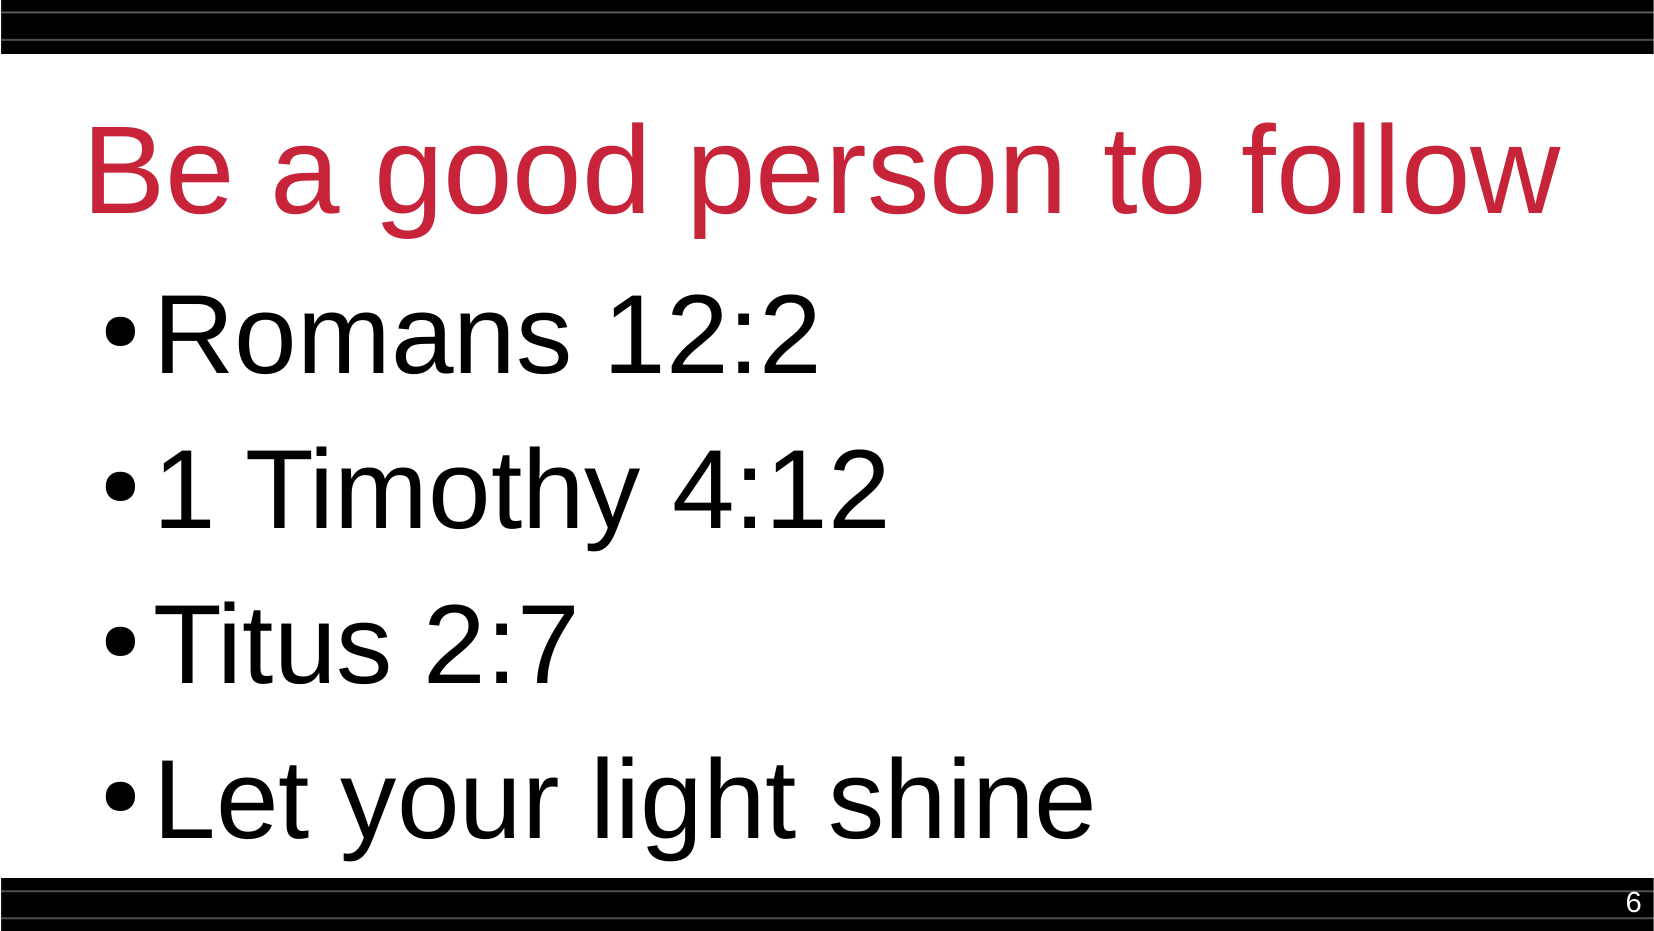

# Be a good person to follow
Romans 12:2
1 Timothy 4:12
Titus 2:7
Let your light shine